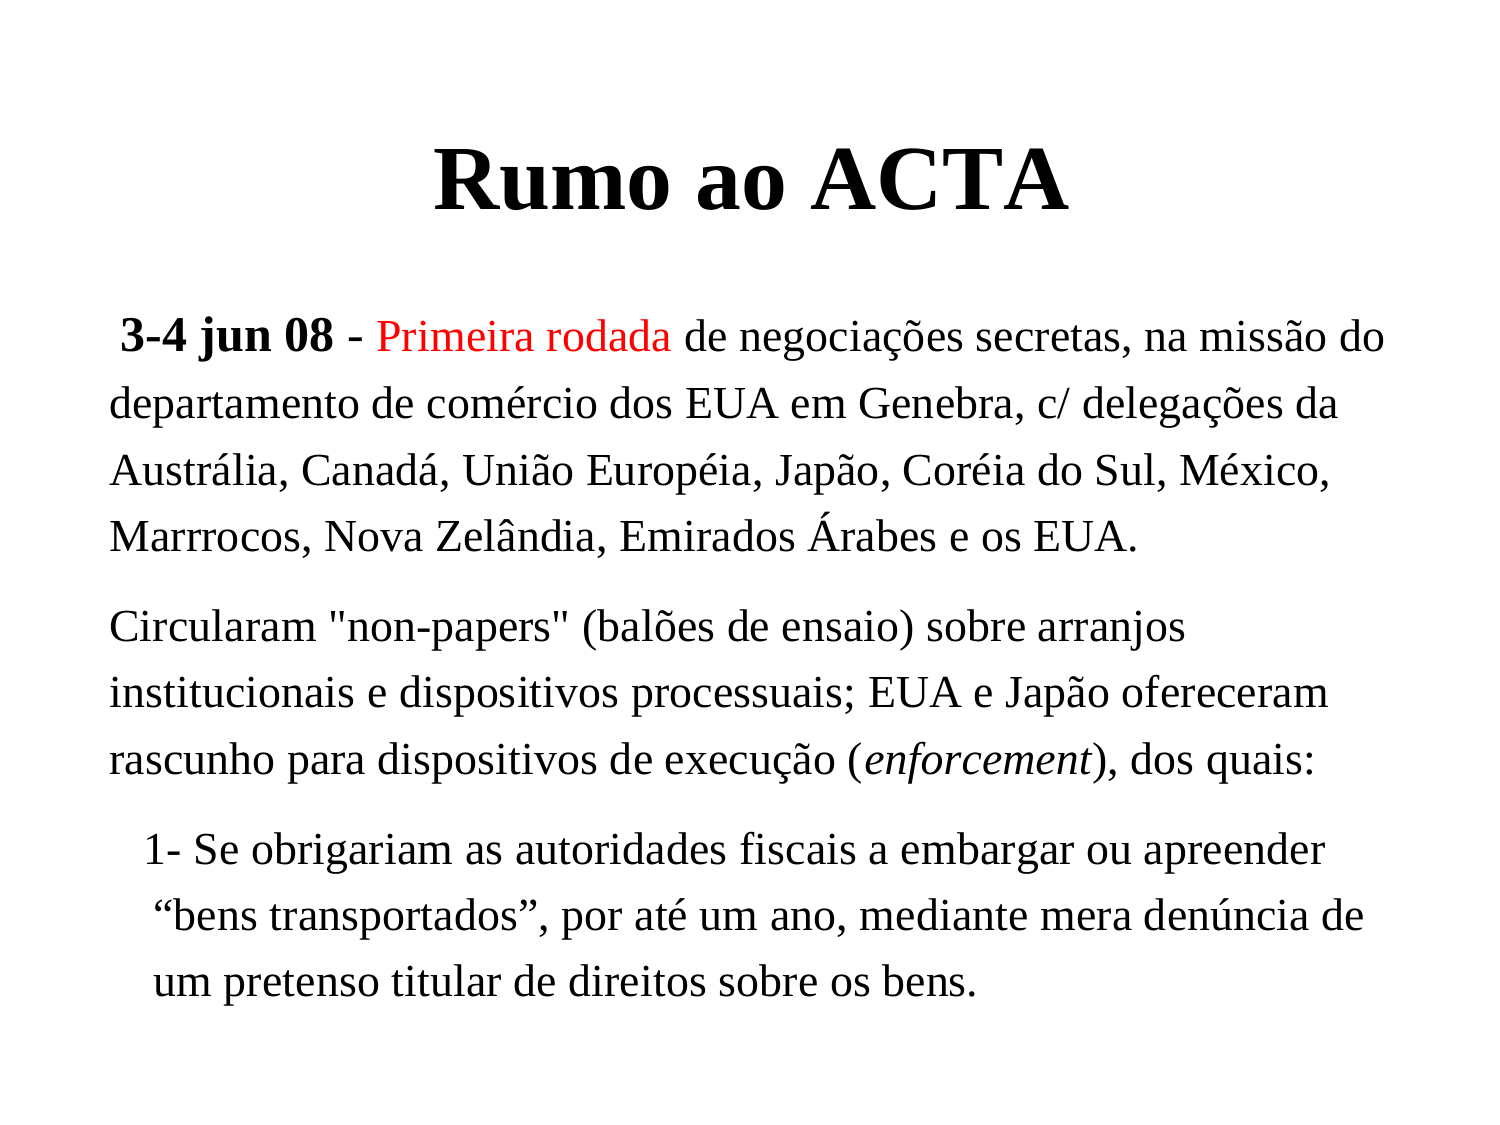

# Rumo ao ACTA
 3-4 jun 08 - Primeira rodada de negociações secretas, na missão do departamento de comércio dos EUA em Genebra, c/ delegações da Austrália, Canadá, União Européia, Japão, Coréia do Sul, México, Marrrocos, Nova Zelândia, Emirados Árabes e os EUA.
Circularam "non-papers" (balões de ensaio) sobre arranjos institucionais e dispositivos processuais; EUA e Japão ofereceram rascunho para dispositivos de execução (enforcement), dos quais:
 1- Se obrigariam as autoridades fiscais a embargar ou apreender
“bens transportados”, por até um ano, mediante mera denúncia de um pretenso titular de direitos sobre os bens.